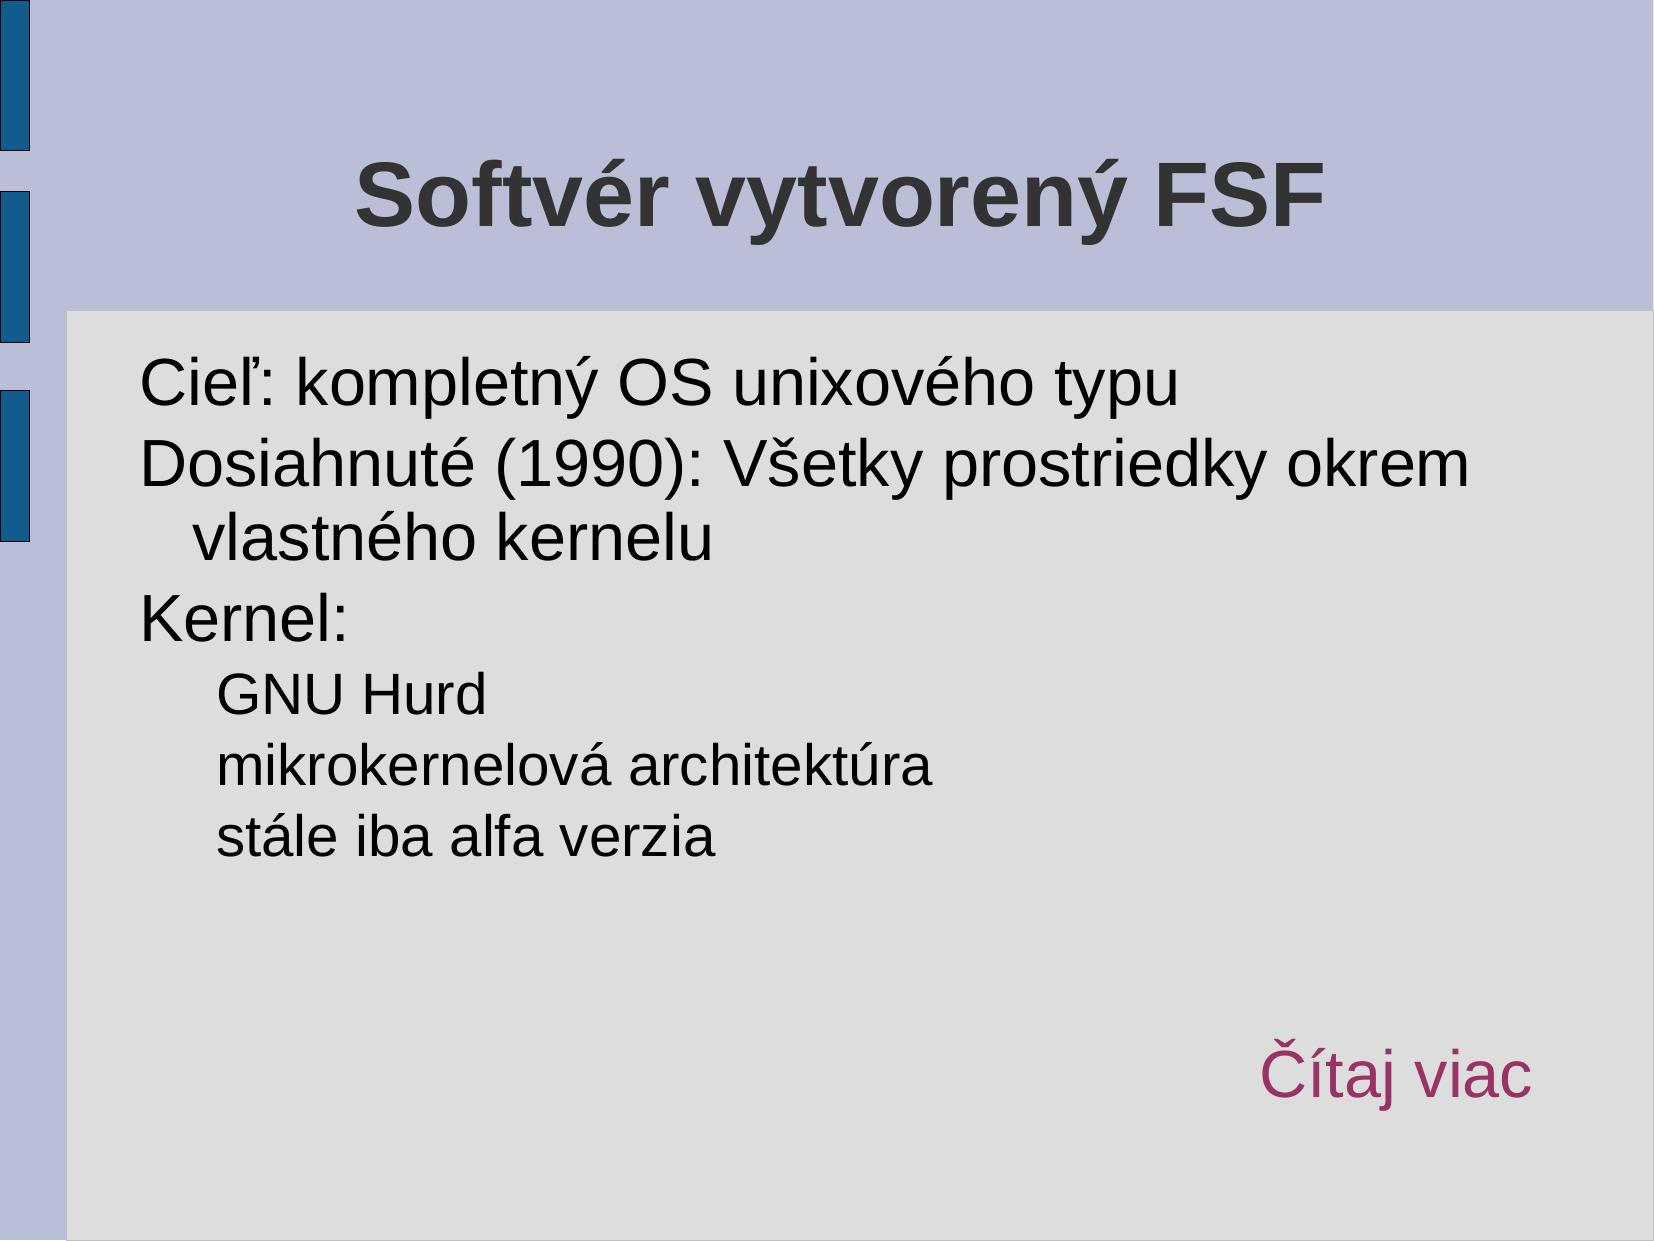

# Softvér vytvorený FSF
Cieľ: kompletný OS unixového typu
Dosiahnuté (1990): Všetky prostriedky okrem vlastného kernelu
Kernel:
GNU Hurd
mikrokernelová architektúra
stále iba alfa verzia
Čítaj viac